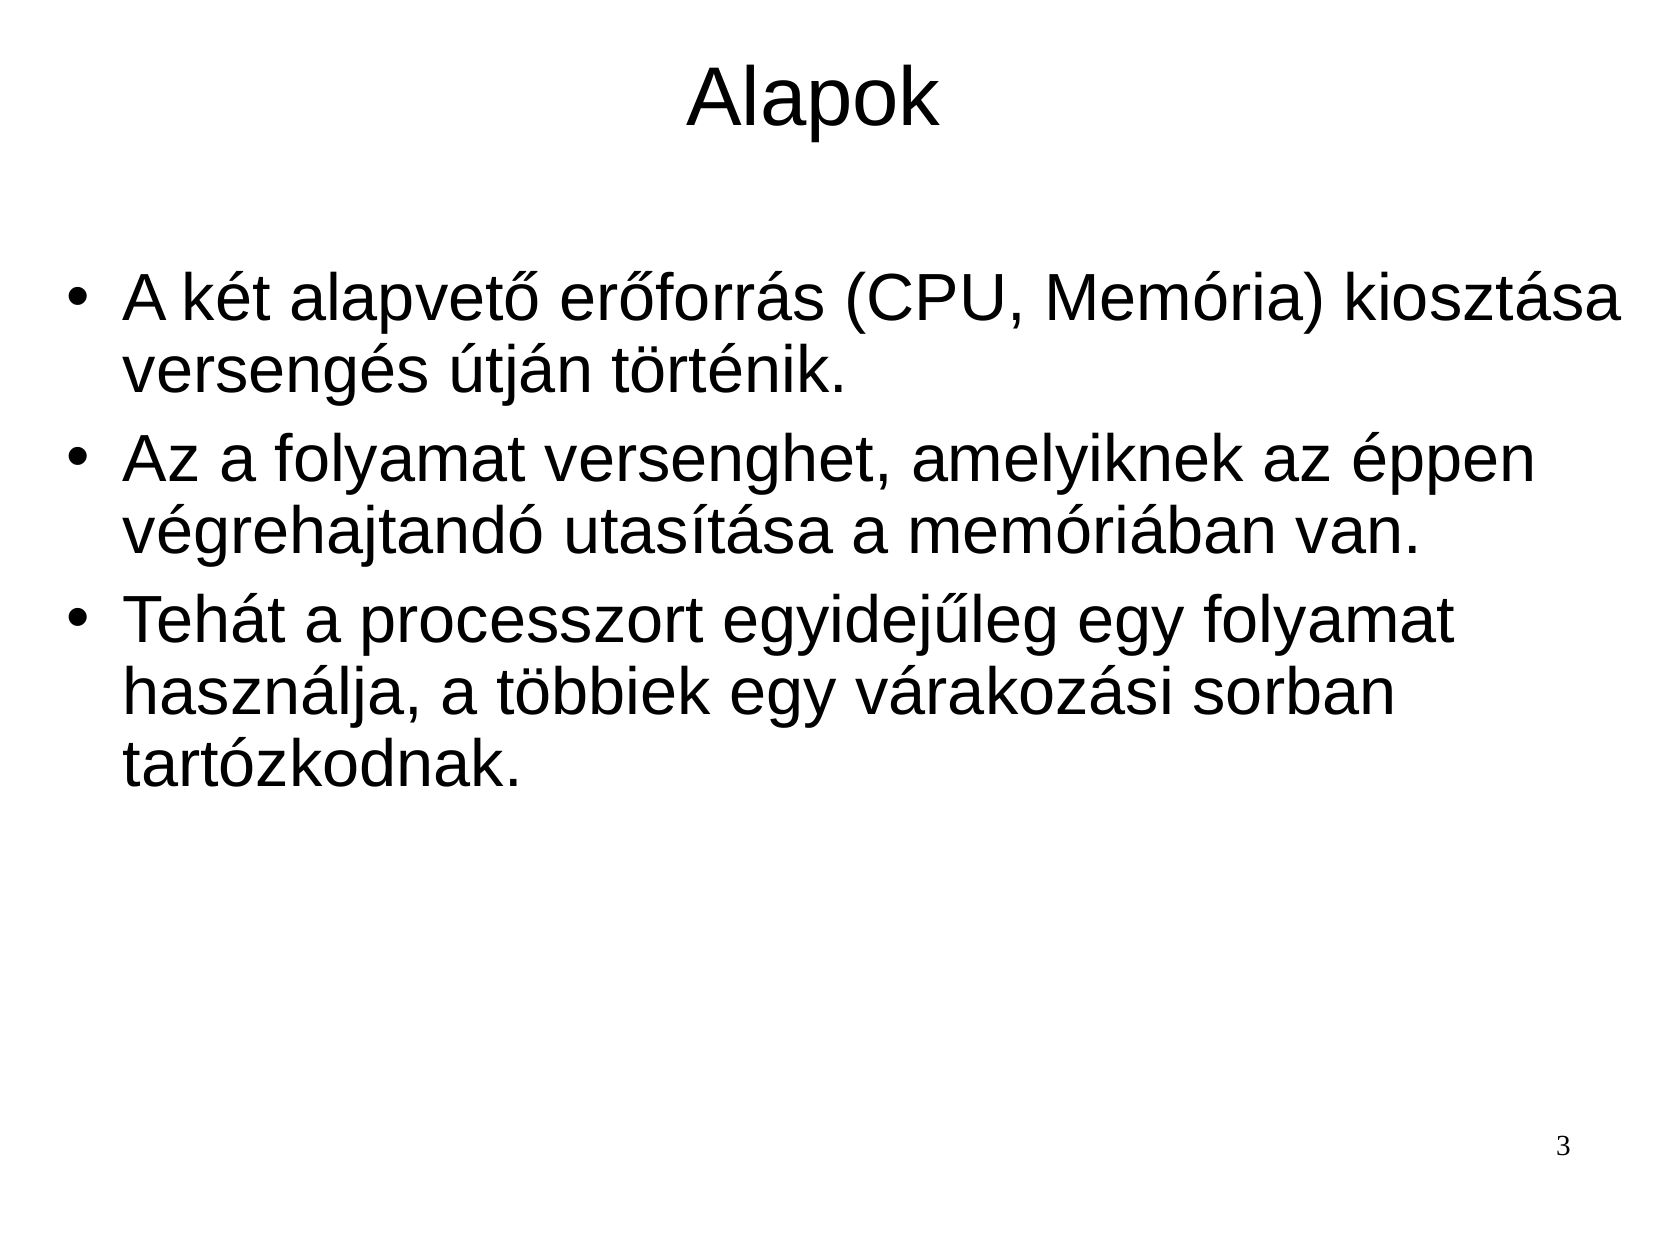

# Alapok
A két alapvető erőforrás (CPU, Memória) kiosztása versengés útján történik.
Az a folyamat versenghet, amelyiknek az éppen végrehajtandó utasítása a memóriában van.
Tehát a processzort egyidejűleg egy folyamat használja, a többiek egy várakozási sorban tartózkodnak.
3